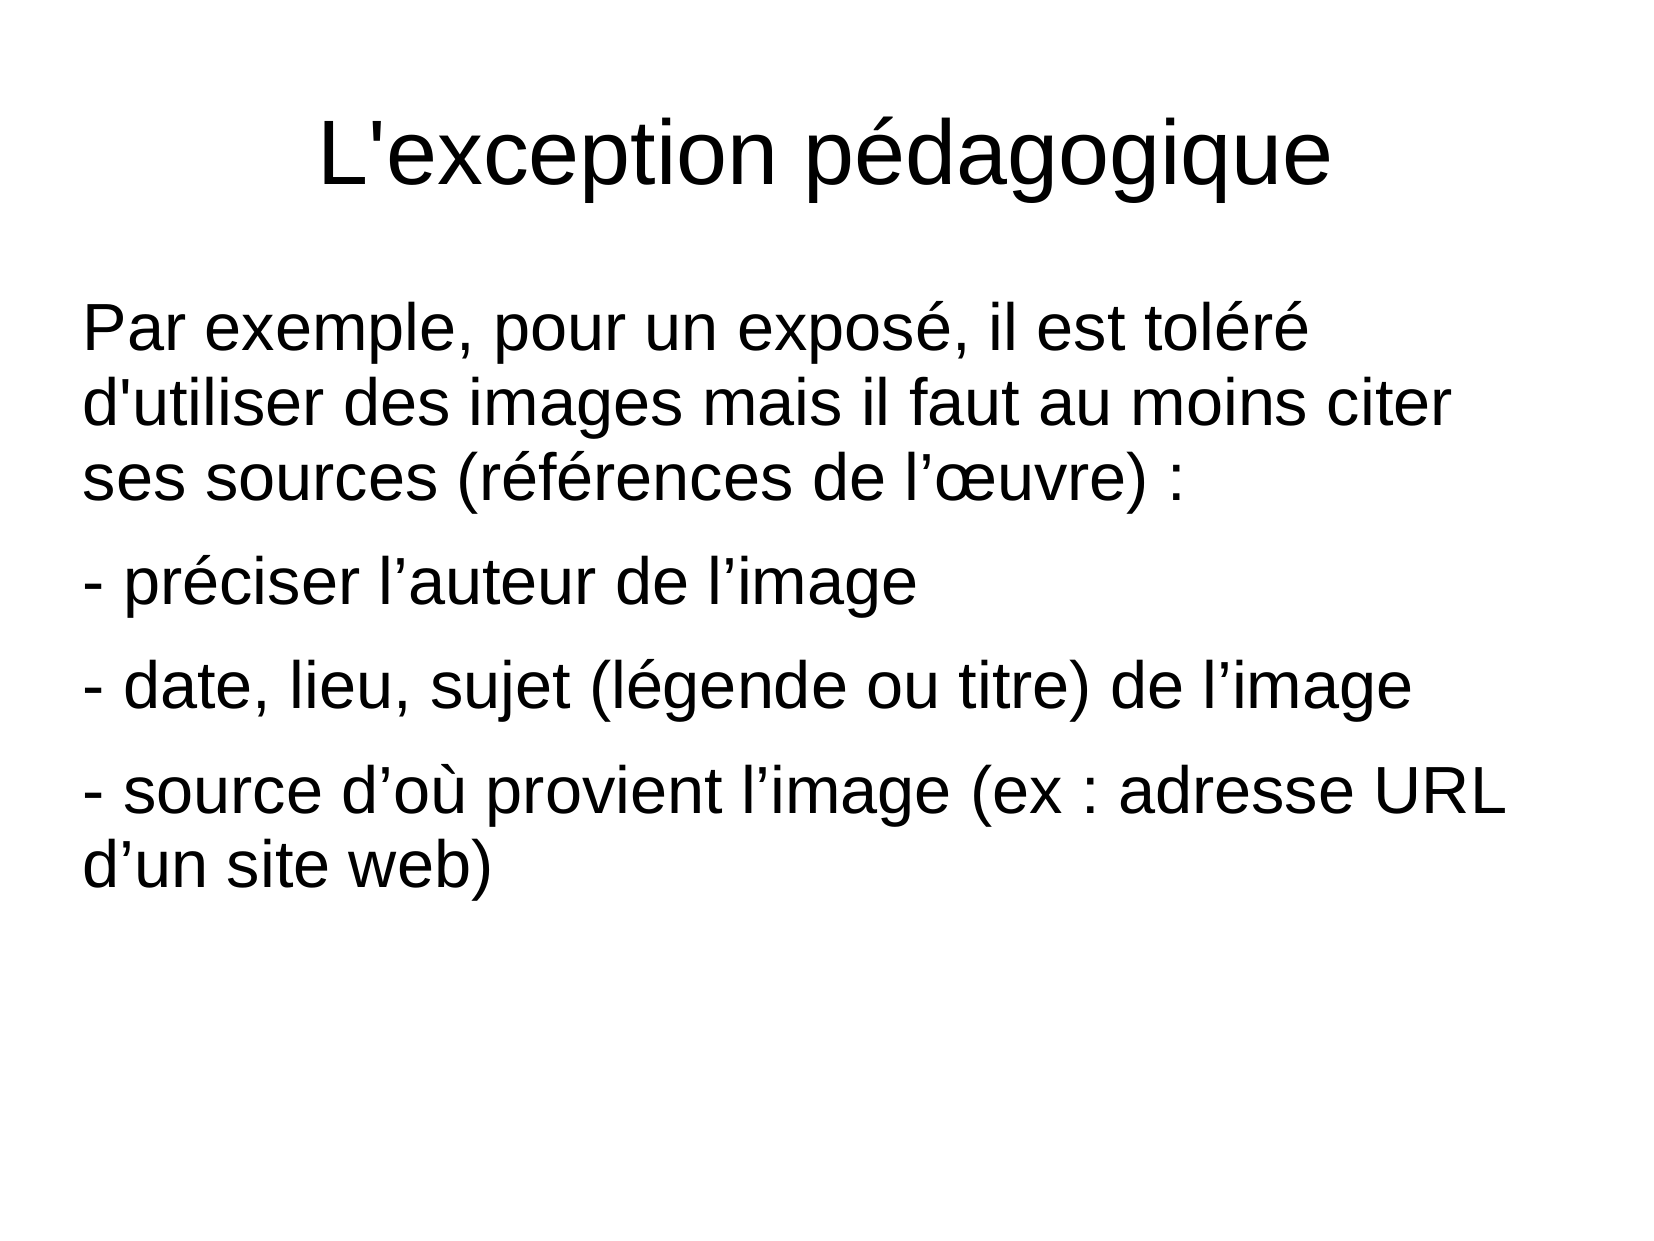

# L'exception pédagogique
Par exemple, pour un exposé, il est toléré d'utiliser des images mais il faut au moins citer ses sources (références de l’œuvre) :
- préciser l’auteur de l’image
- date, lieu, sujet (légende ou titre) de l’image
- source d’où provient l’image (ex : adresse URL d’un site web)